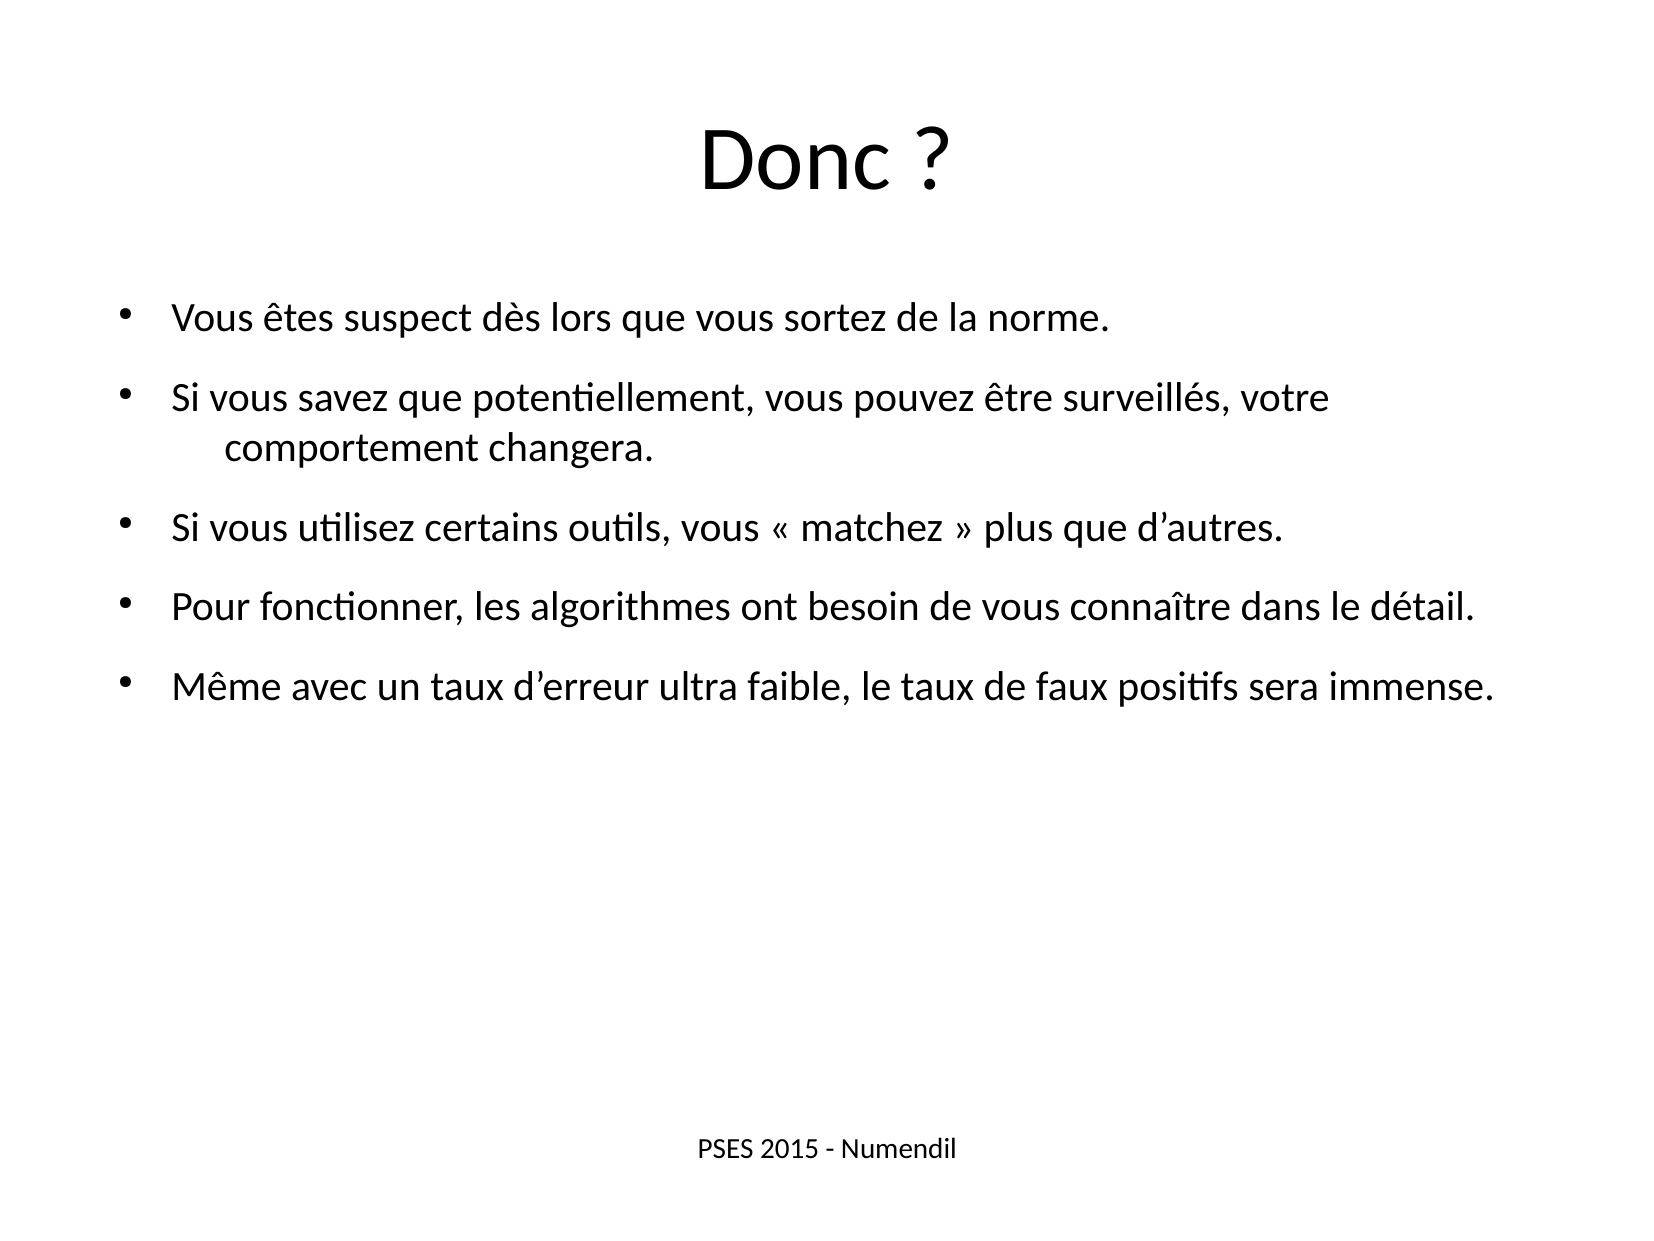

# Donc ?
Vous êtes suspect dès lors que vous sortez de la norme.
Si vous savez que potentiellement, vous pouvez être surveillés, votre comportement changera.
Si vous utilisez certains outils, vous « matchez » plus que d’autres.
Pour fonctionner, les algorithmes ont besoin de vous connaître dans le détail.
Même avec un taux d’erreur ultra faible, le taux de faux positifs sera immense.
PSES 2015 - Numendil
PSES 2015 - Numendil